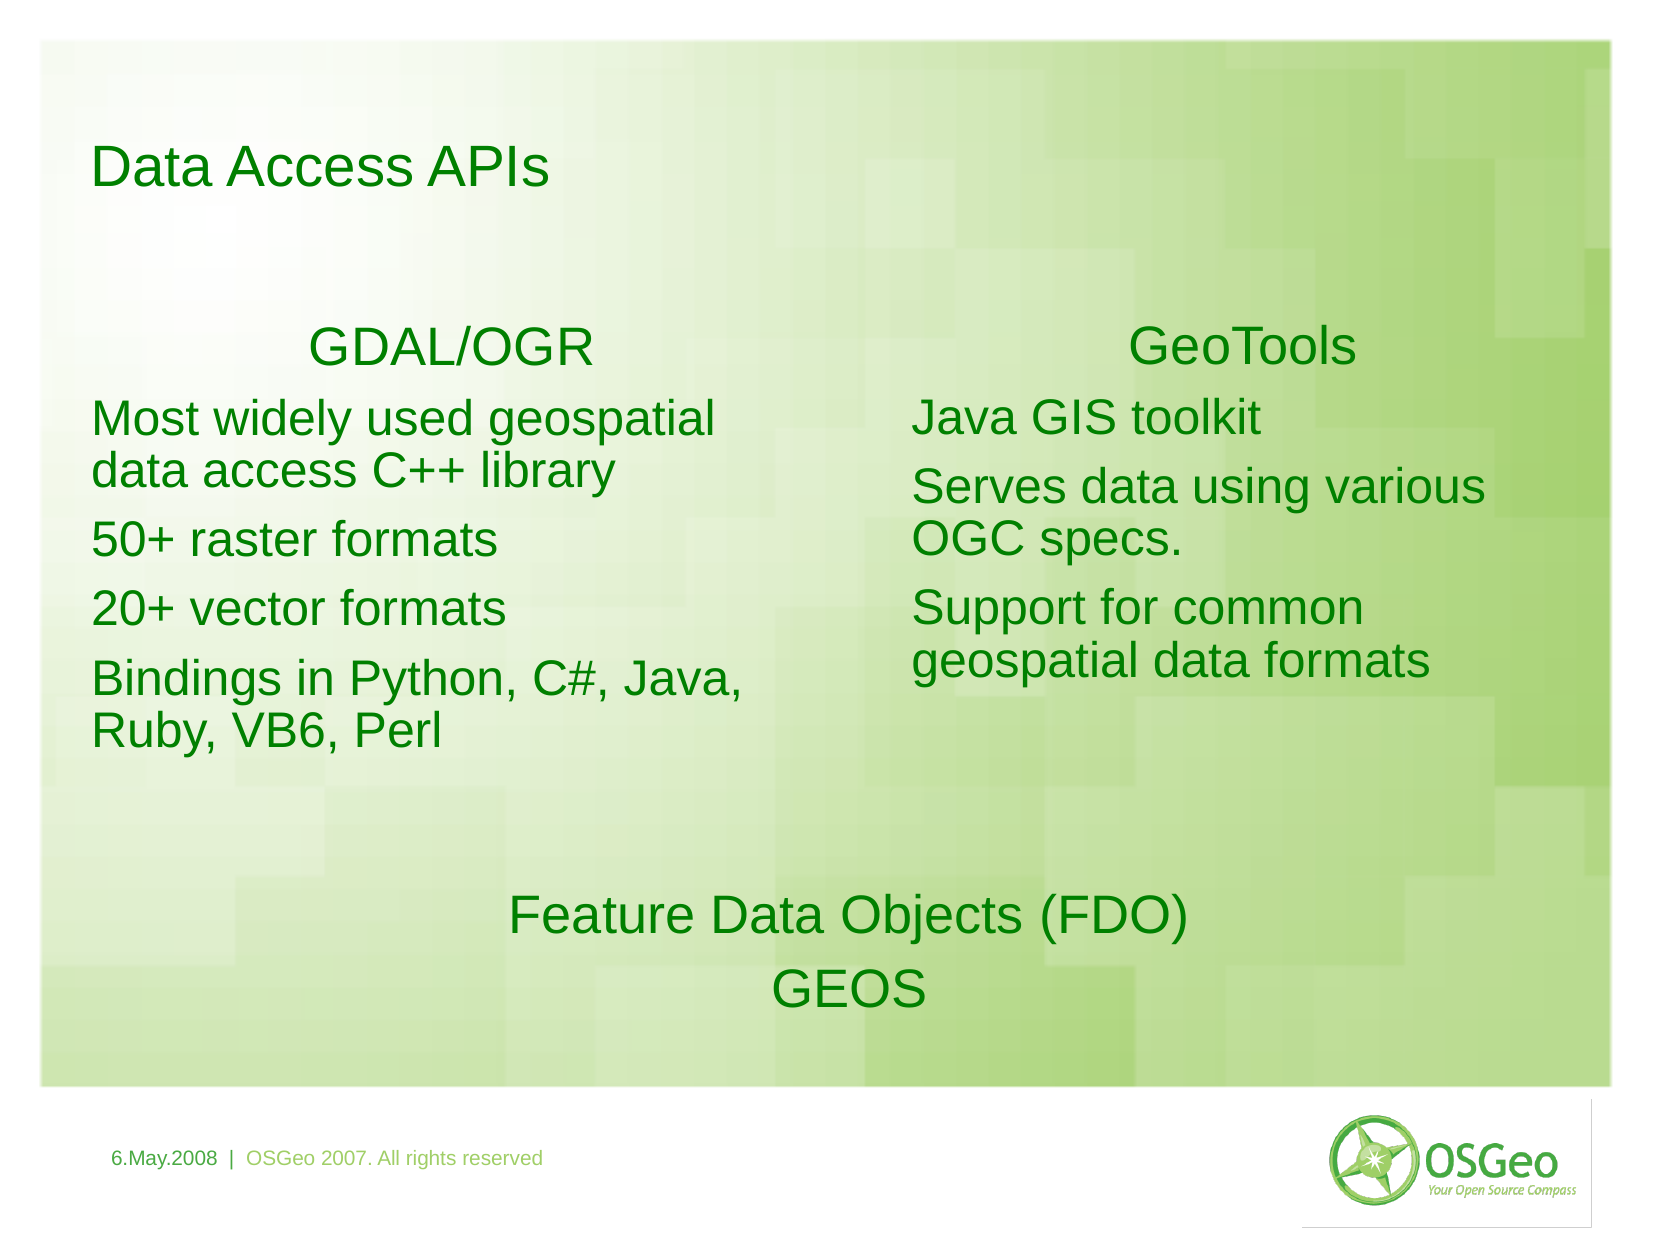

Data Access APIs
GeoTools
Java GIS toolkit
Serves data using various OGC specs.
Support for common geospatial data formats
GDAL/OGR
Most widely used geospatial data access C++ library
50+ raster formats
20+ vector formats
Bindings in Python, C#, Java, Ruby, VB6, Perl
Feature Data Objects (FDO)
GEOS